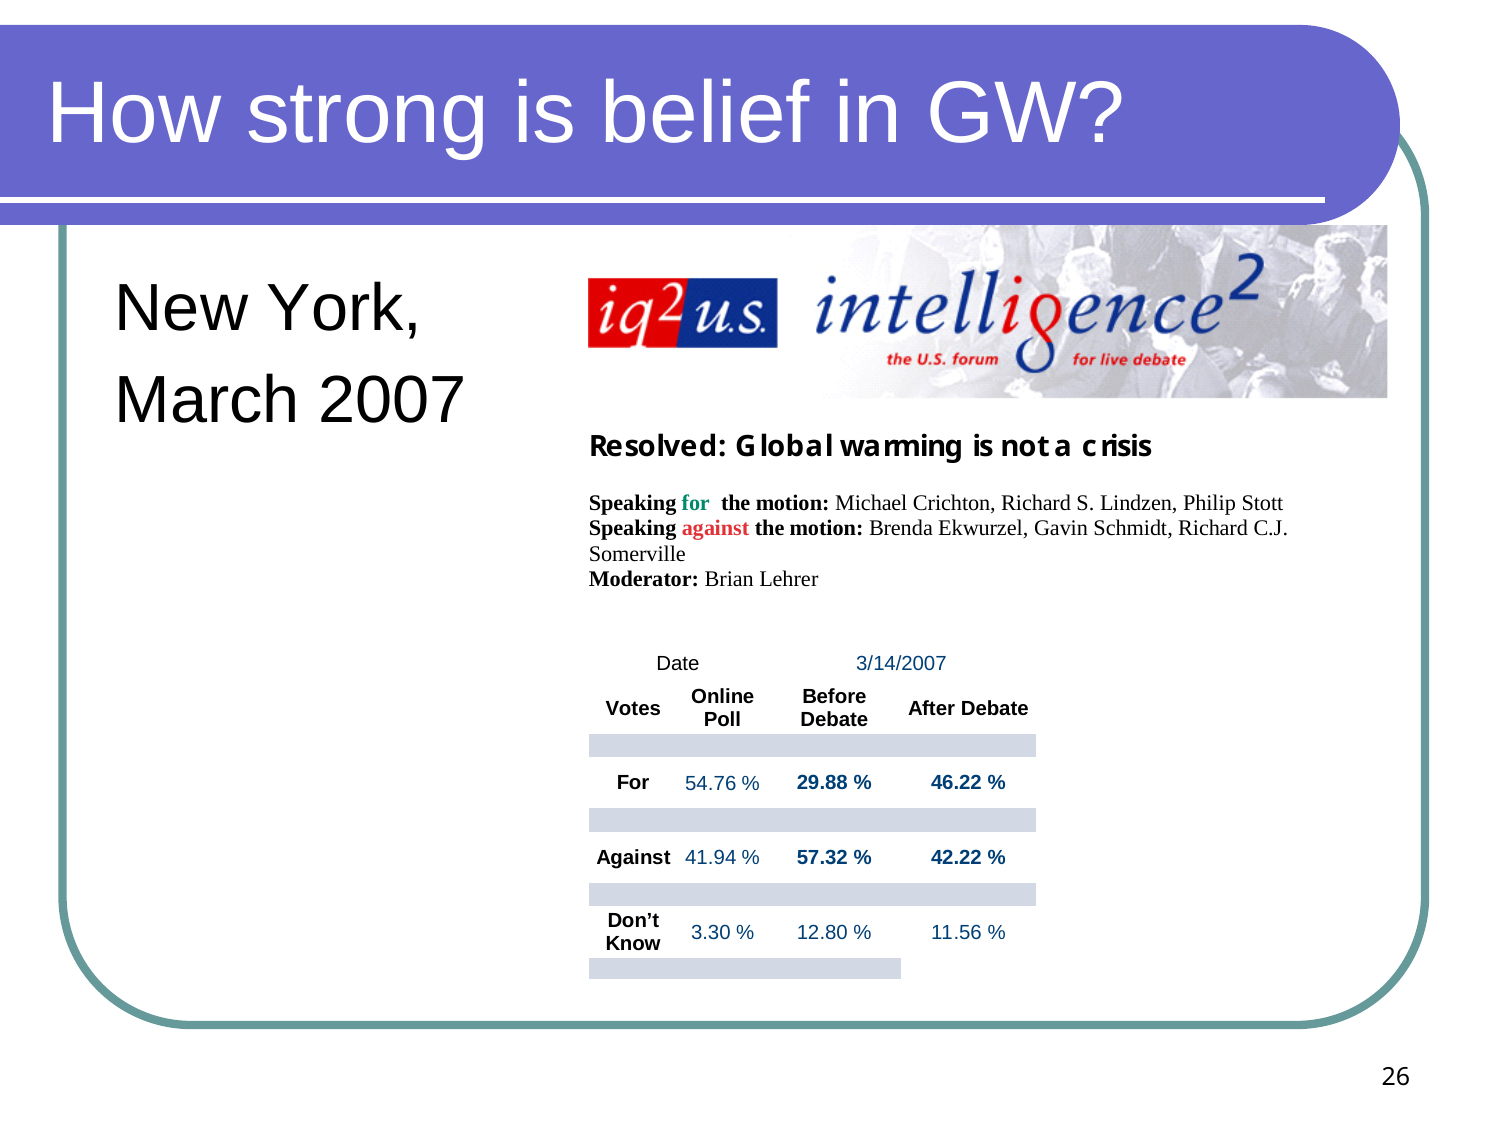

# How strong is belief in GW?
New York,
March 2007
26